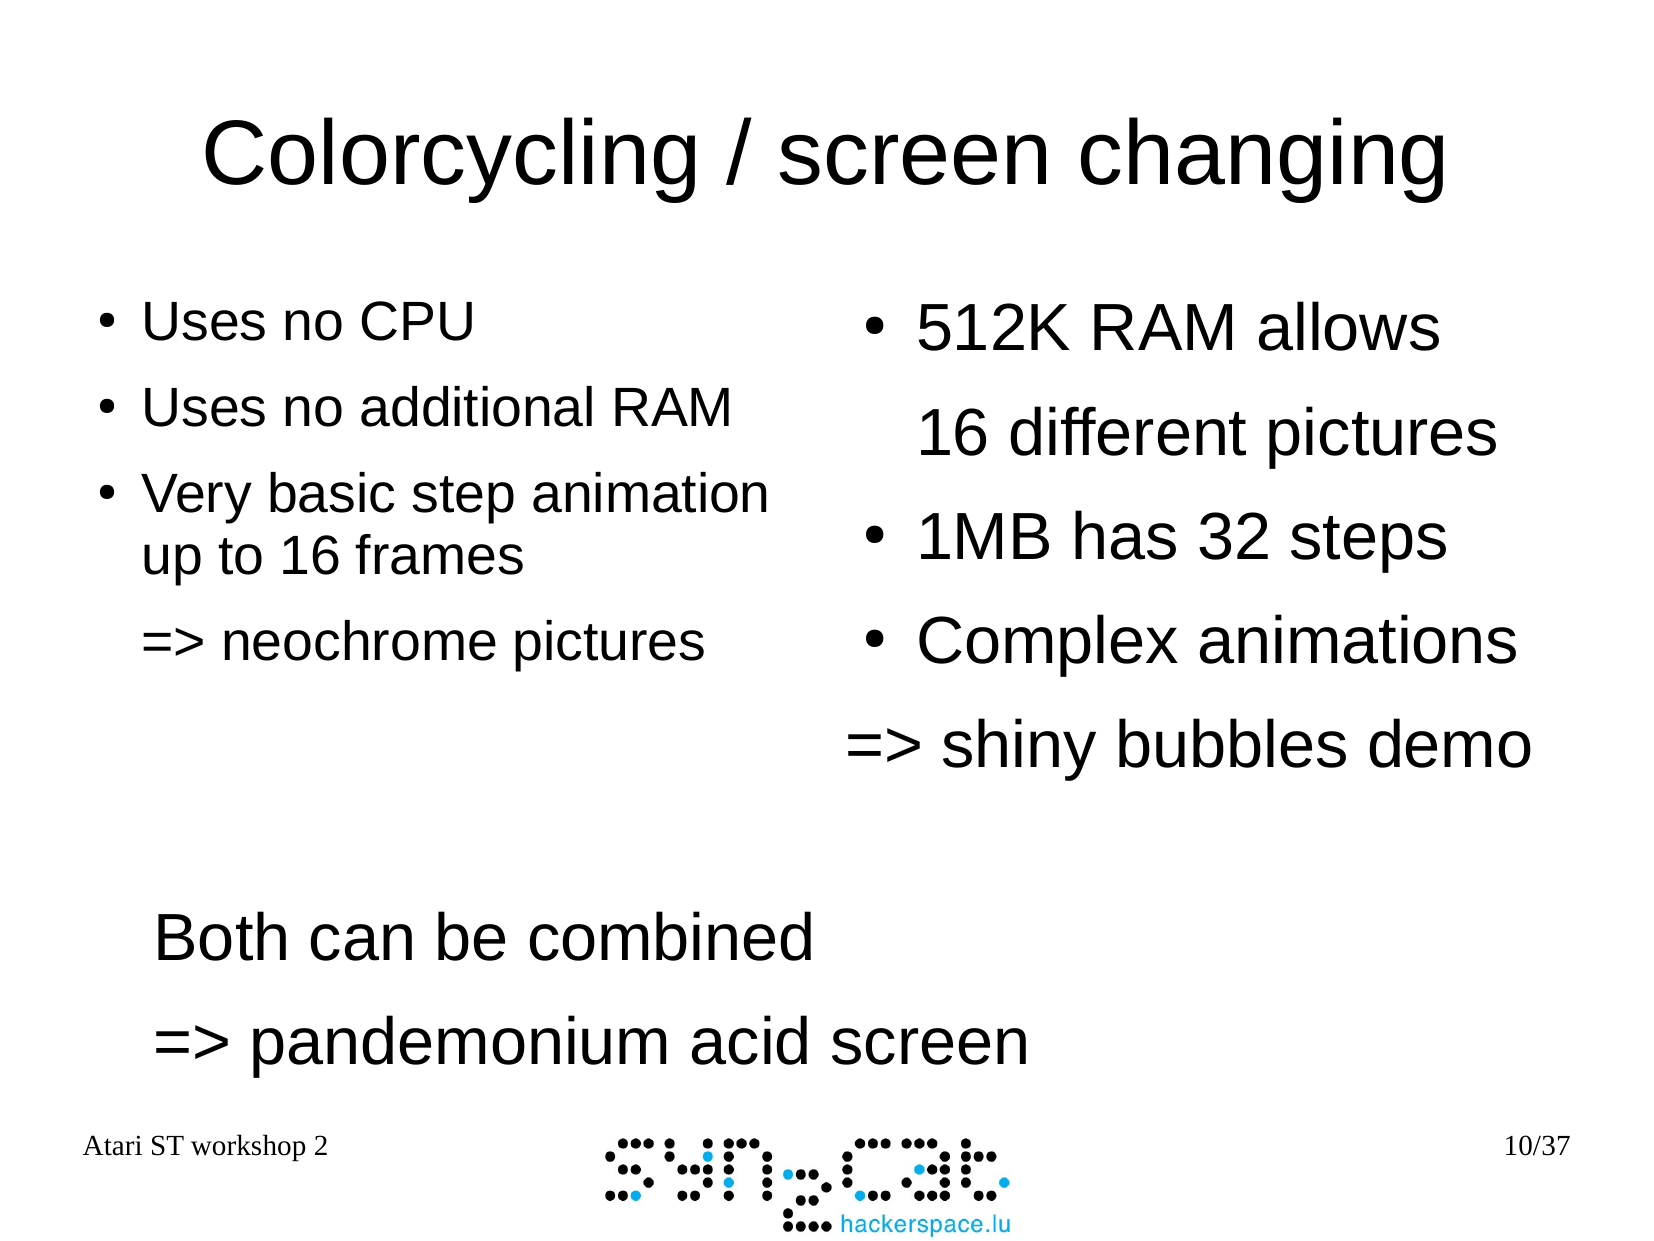

# Colorcycling / screen changing
Uses no CPU
Uses no additional RAM
Very basic step animation up to 16 frames
=> neochrome pictures
512K RAM allows
16 different pictures
1MB has 32 steps
Complex animations
=> shiny bubbles demo
Both can be combined
=> pandemonium acid screen
10